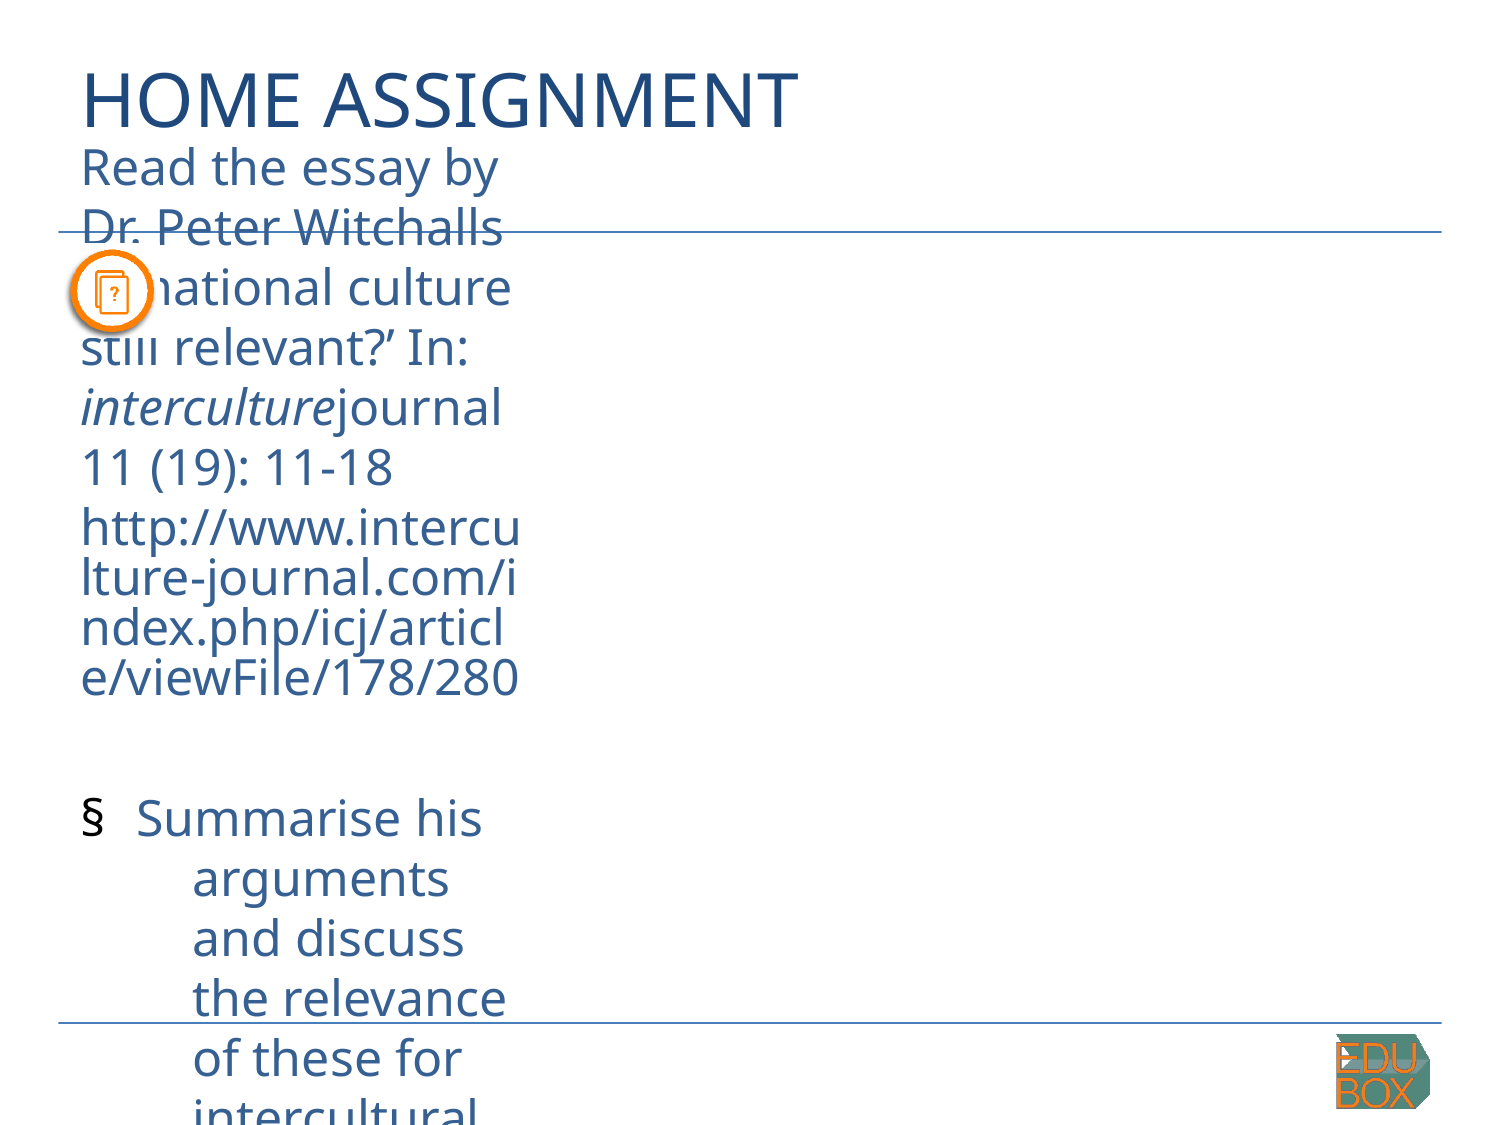

# HOME ASSIGNMENT
Read the essay by Dr. Peter Witchalls ‘Is national culture still relevant?’ In: interculturejournal 11 (19): 11-18
http://www.interculture-journal.com/index.php/icj/article/viewFile/178/280
Summarise his arguments and discuss the relevance of these for intercultural encounters